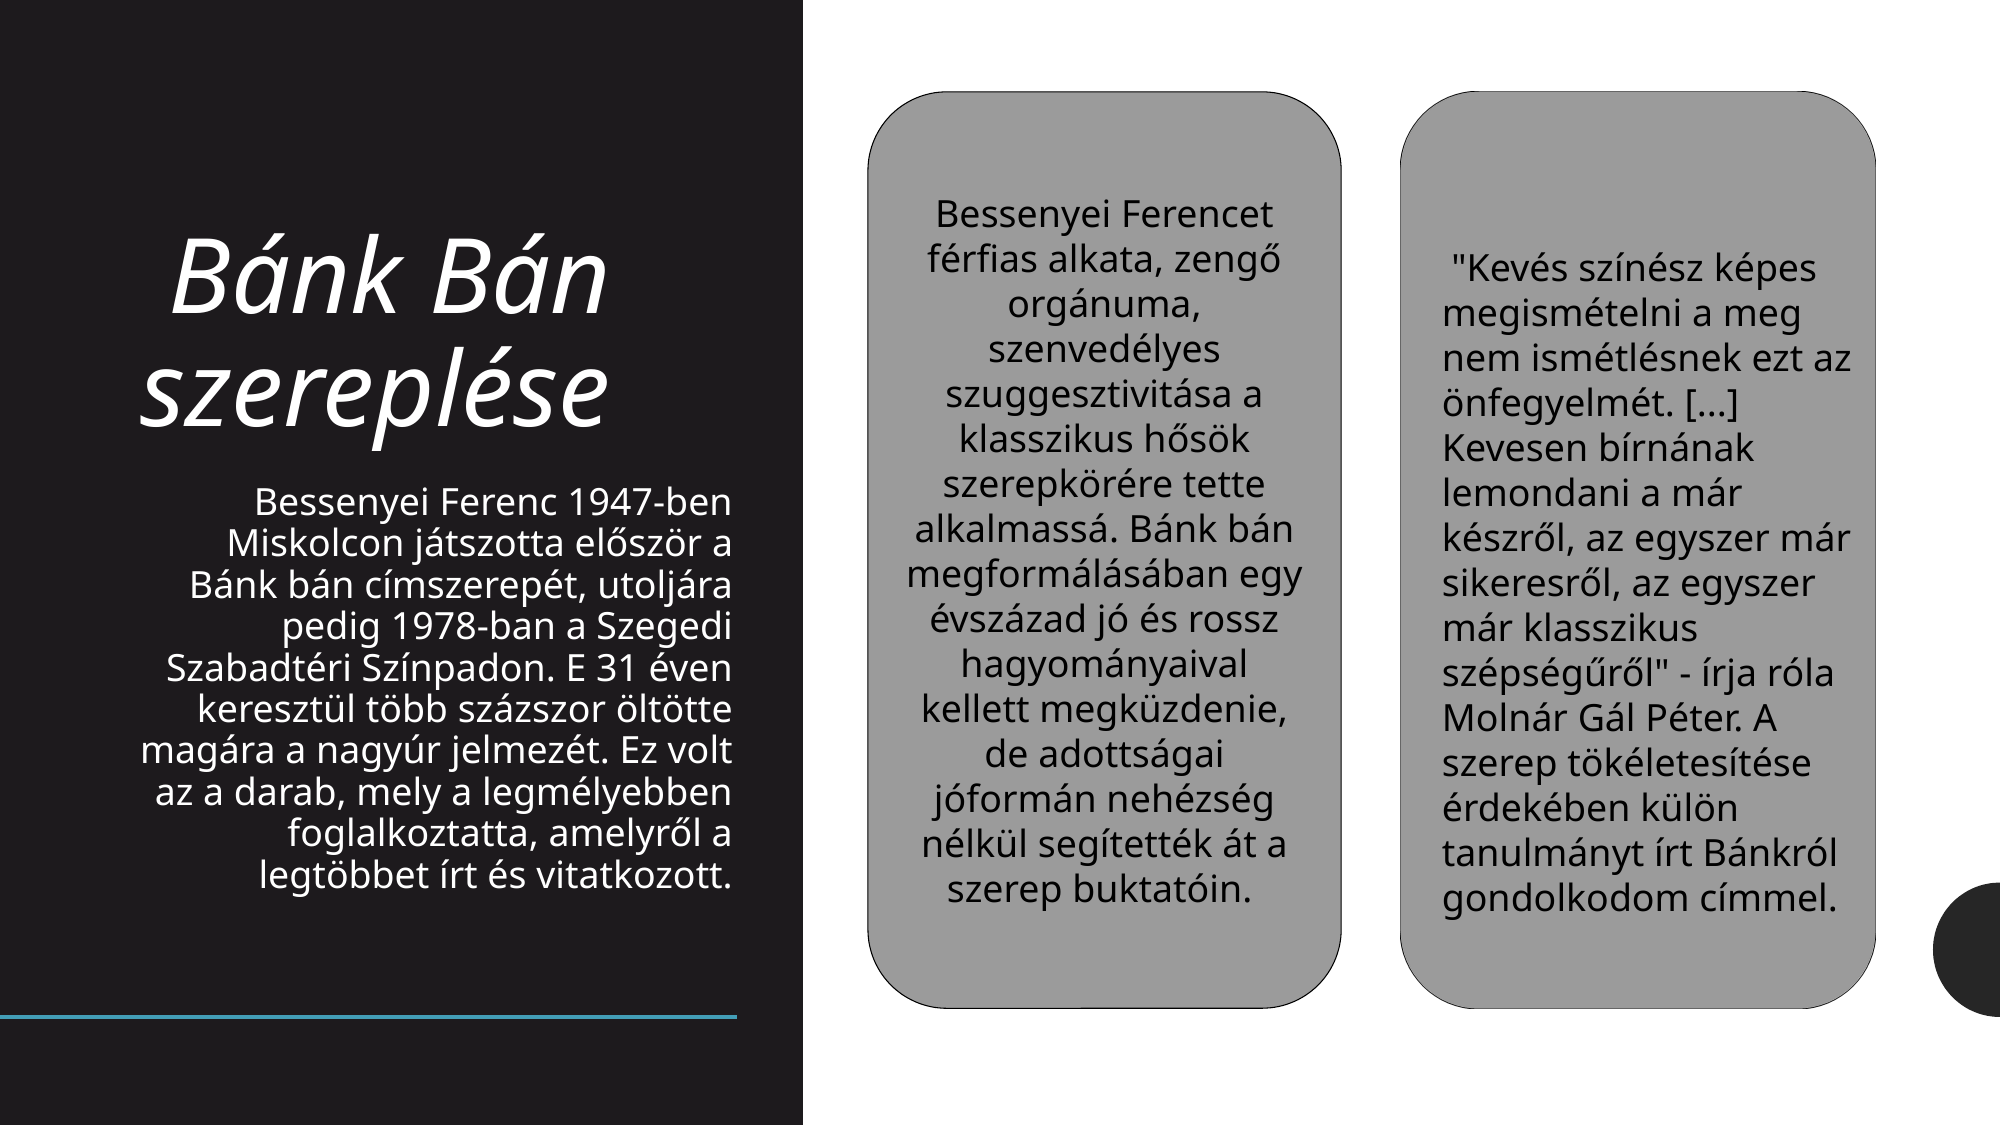

# Bánk Bán szereplése
Bessenyei Ferencet férfias alkata, zengő orgánuma, szenvedélyes szuggesztivitása a klasszikus hősök szerepkörére tette alkalmassá. Bánk bán megformálásában egy évszázad jó és rossz hagyományaival kellett megküzdenie, de adottságai jóformán nehézség nélkül segítették át a szerep buktatóin.
 "Kevés színész képes megismételni a meg nem ismétlésnek ezt az önfegyelmét. [...] Kevesen bírnának lemondani a már készről, az egyszer már sikeresről, az egyszer már klasszikus szépségűről" - írja róla Molnár Gál Péter. A szerep tökéletesítése érdekében külön tanulmányt írt Bánkról gondolkodom címmel.
Bessenyei Ferenc 1947-ben Miskolcon játszotta először a Bánk bán címszerepét, utoljára pedig 1978-ban a Szegedi Szabadtéri Színpadon. E 31 éven keresztül több százszor öltötte magára a nagyúr jelmezét. Ez volt az a darab, mely a legmélyebben foglalkoztatta, amelyről a legtöbbet írt és vitatkozott.